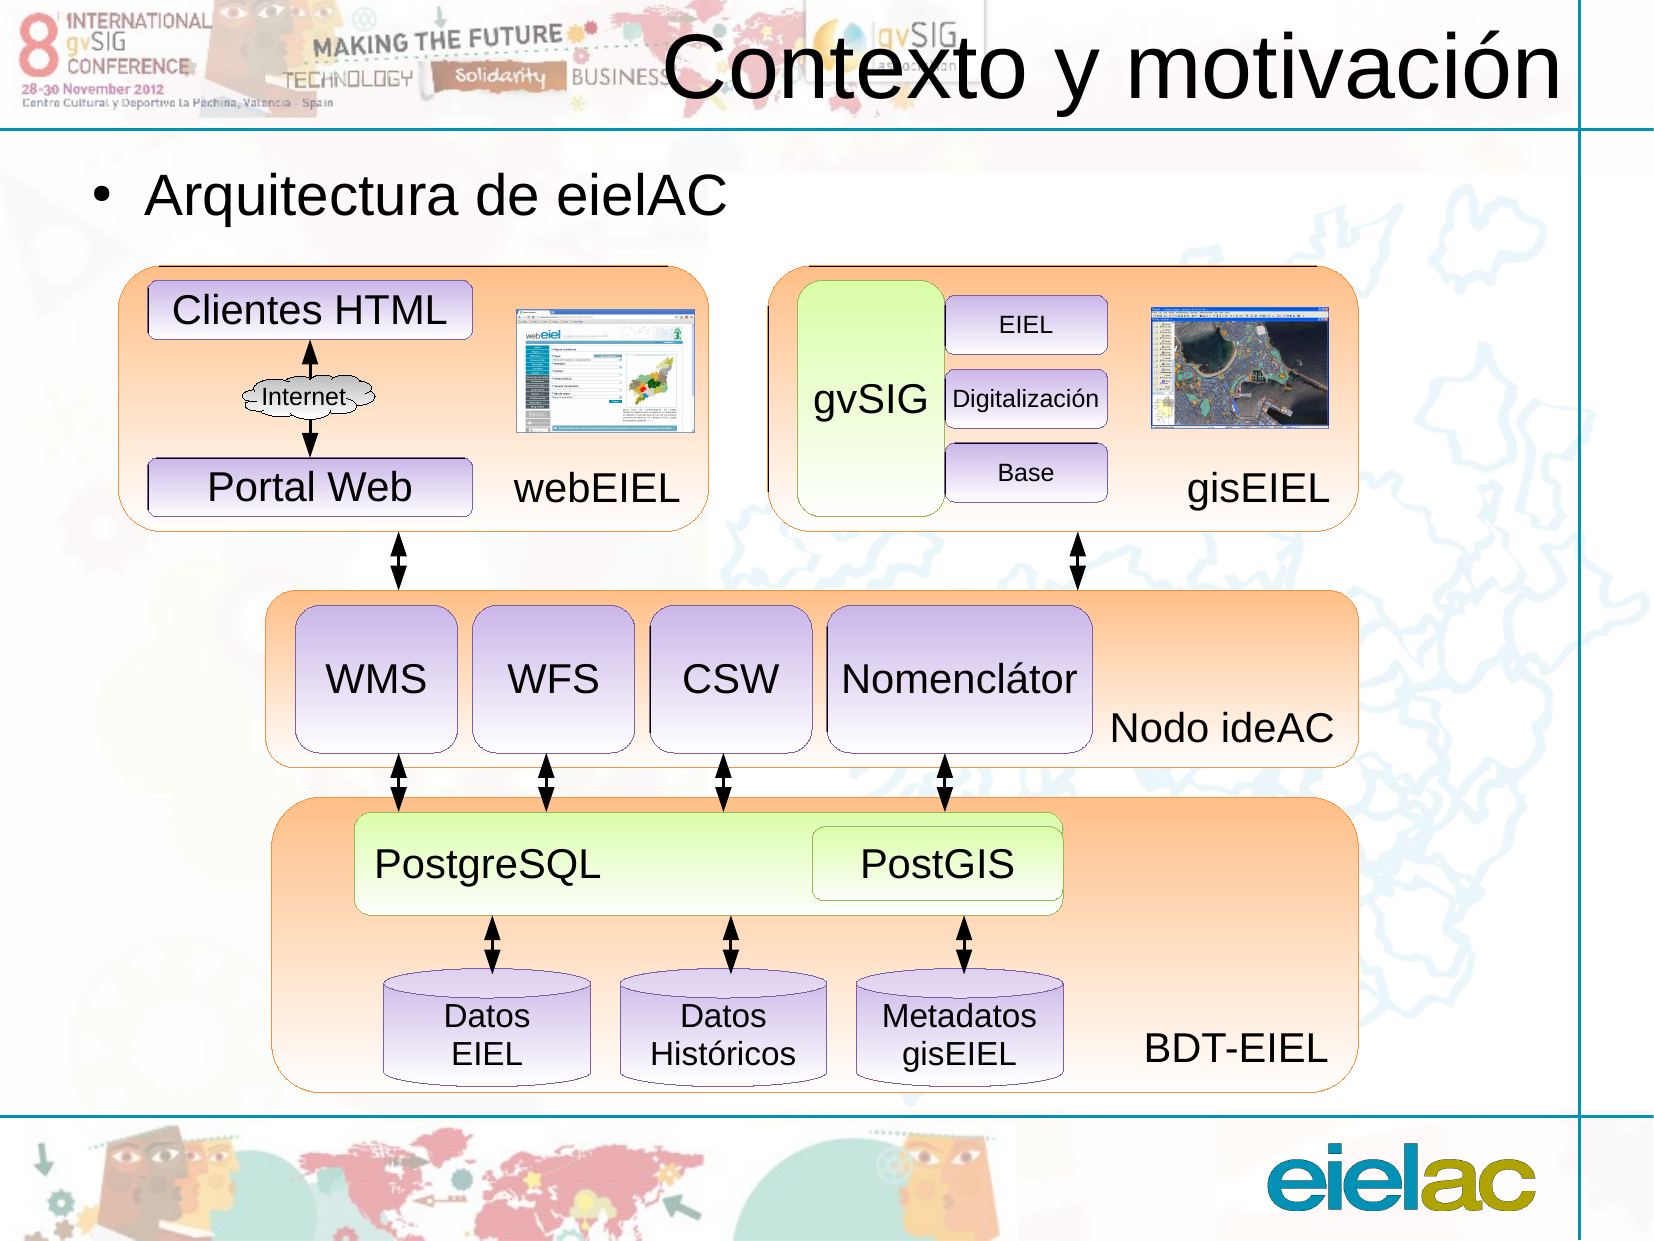

# Contexto y motivación
Arquitectura de eielAC
webEIEL
gisEIEL
Clientes HTML
Internet
Portal Web
gvSIG
EIEL
Digitalización
Base
Nodo ideAC
WMS
WFS
CSW
Nomenclátor
BDT-EIEL
PostgreSQL
PostGIS
Datos
EIEL
Datos
Históricos
Metadatos
gisEIEL